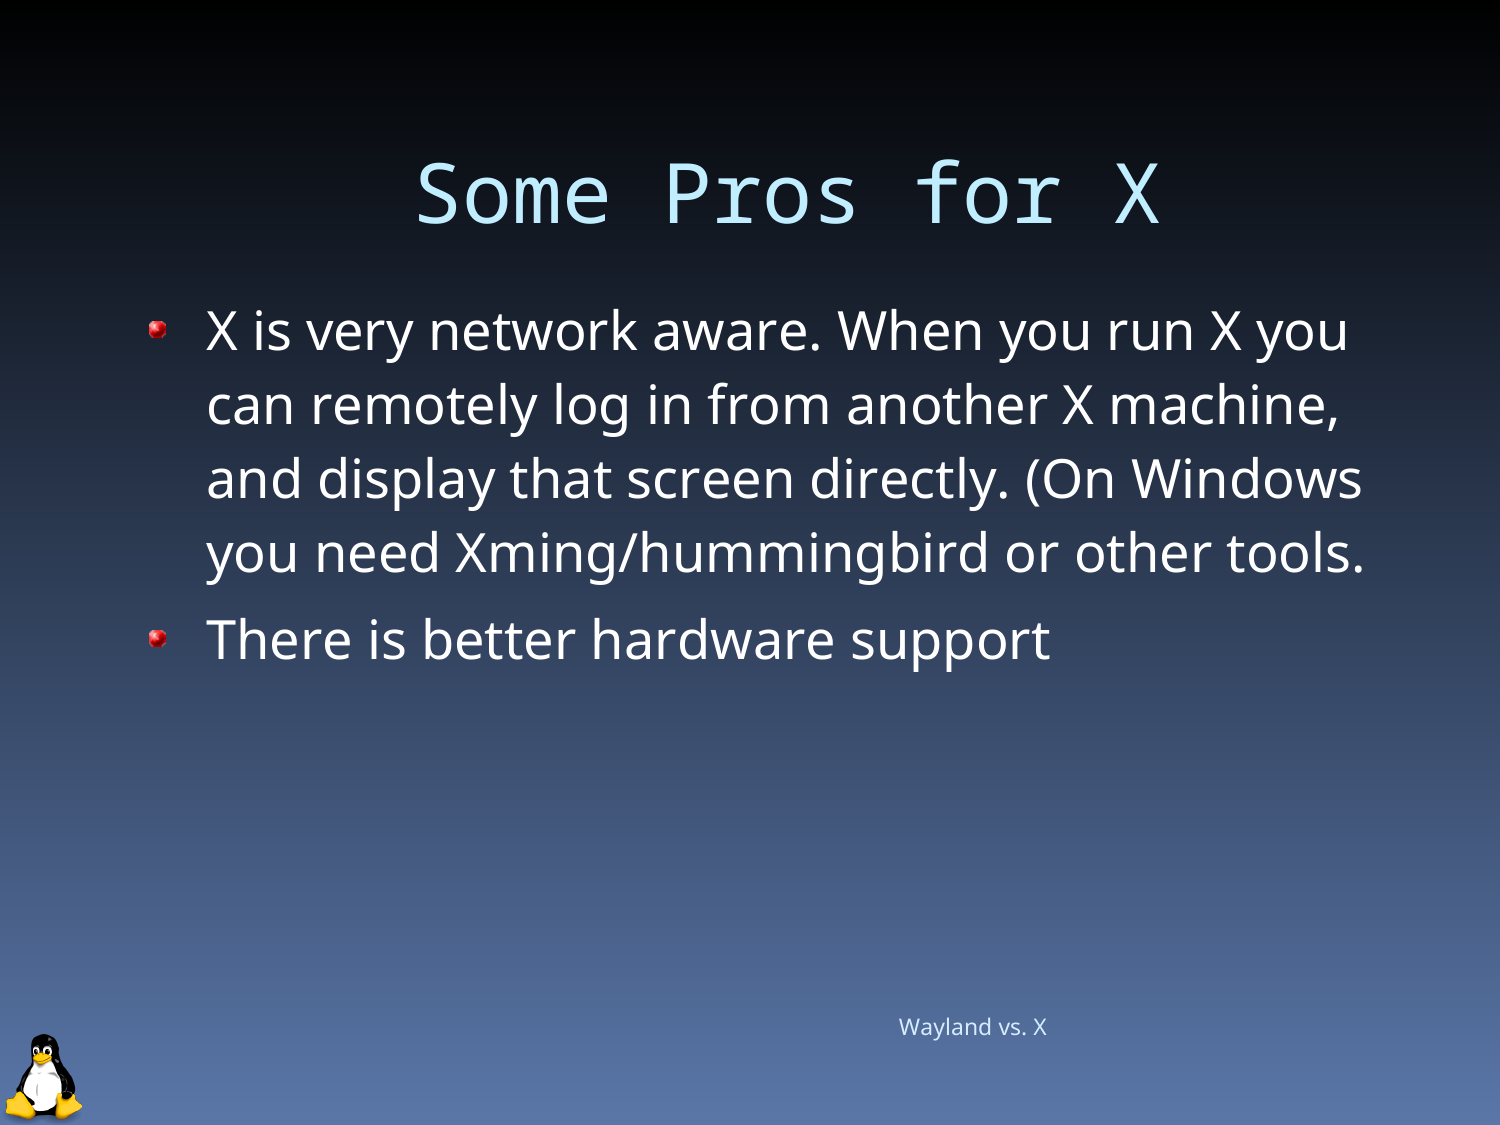

# Some Pros for X
X is very network aware. When you run X you can remotely log in from another X machine, and display that screen directly. (On Windows you need Xming/hummingbird or other tools.
There is better hardware support
Wayland vs. X